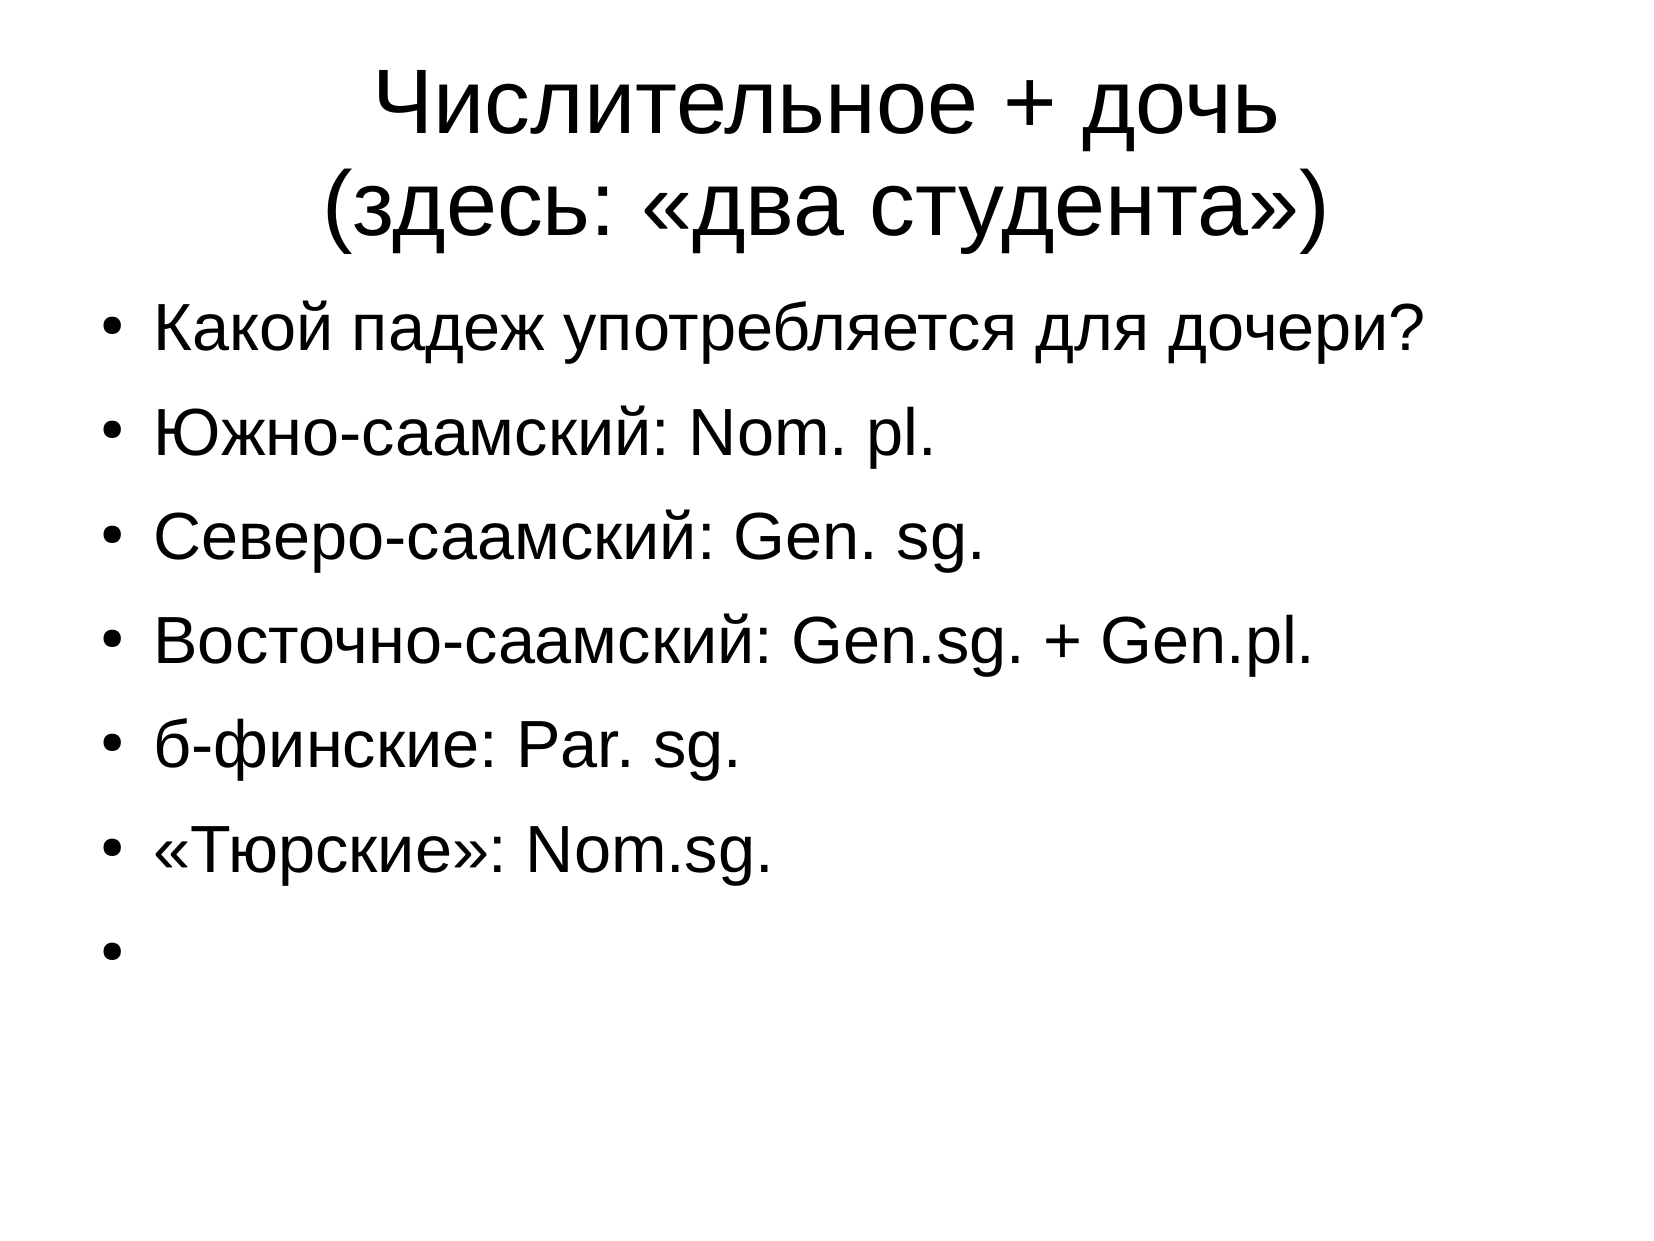

# Числительное + дочь (здесь: «два студента»)
Какой падеж употребляется для дочери?
Южно-саамский: Nom. pl.
Северо-саамский: Gen. sg.
Восточно-саамский: Gen.sg. + Gen.pl.
б-финские: Par. sg.
«Тюрские»: Nom.sg.